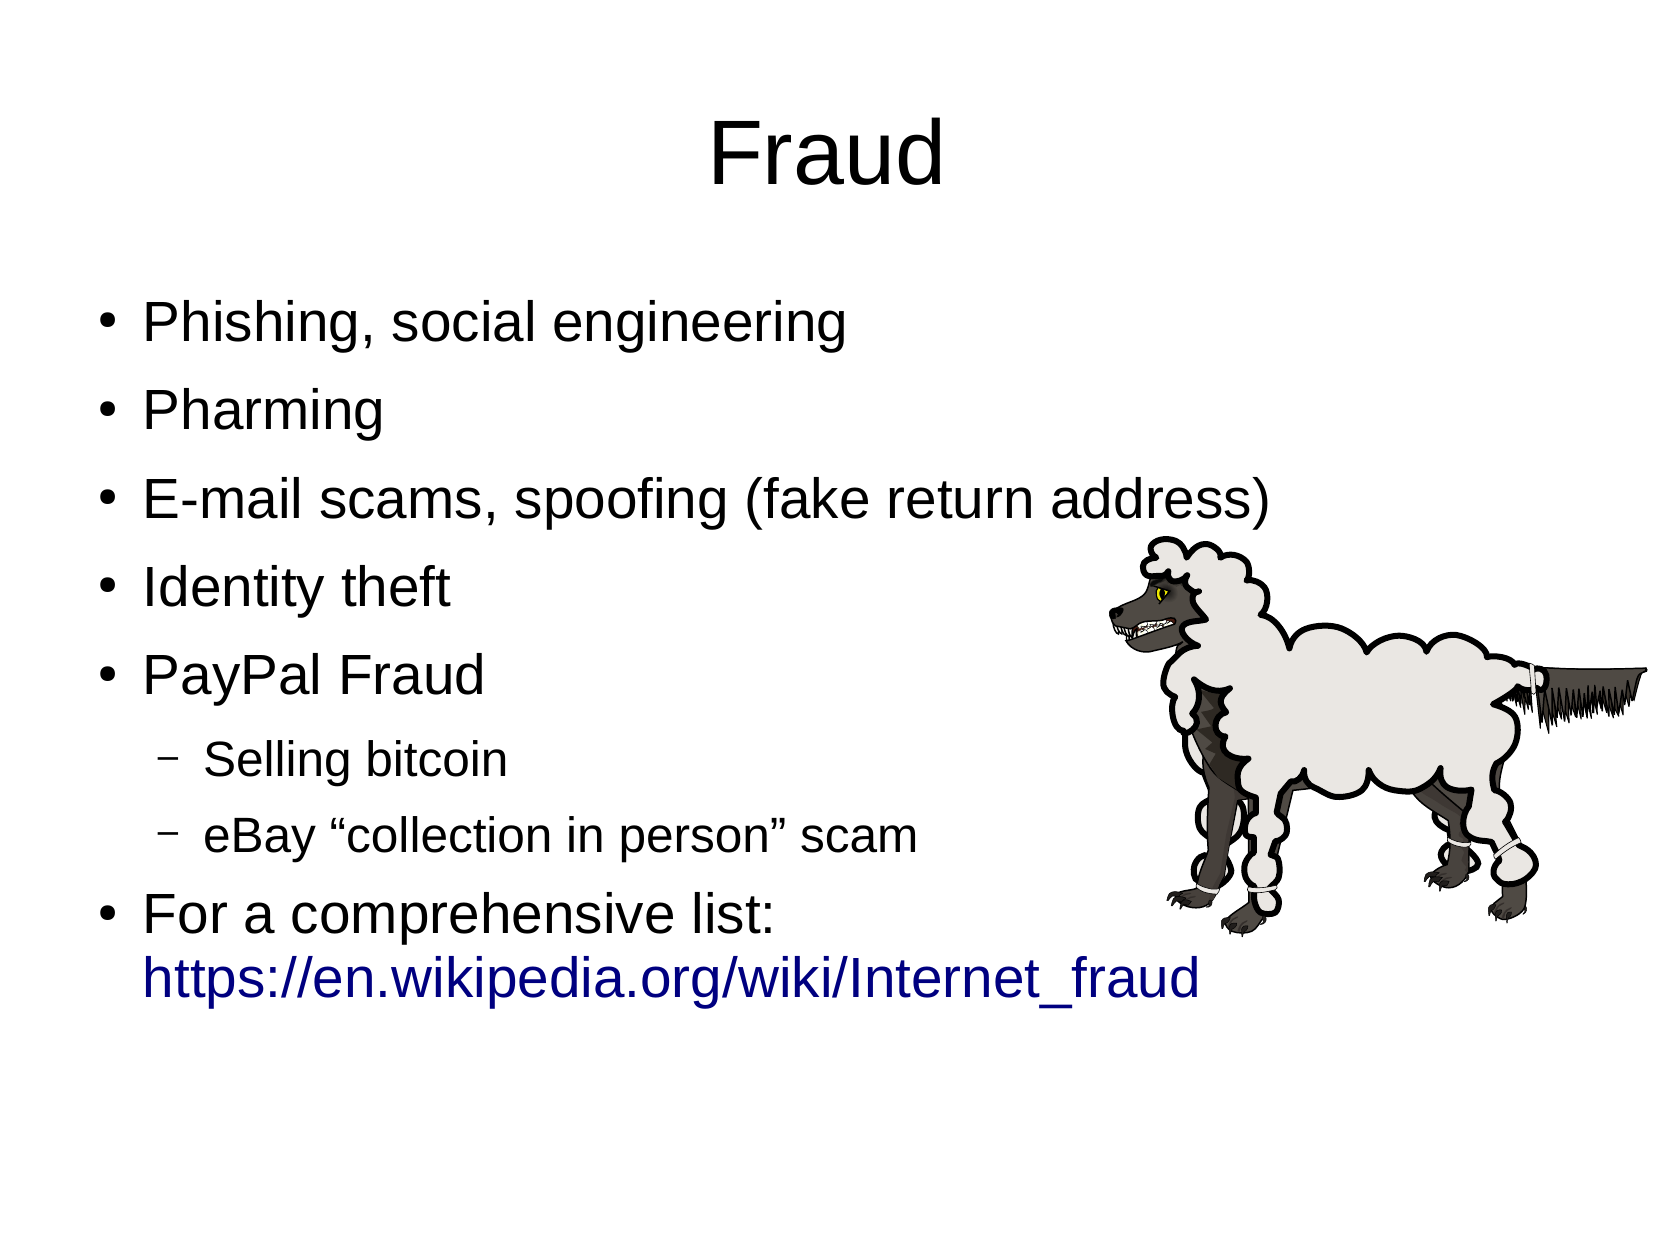

# Fraud
Phishing, social engineering
Pharming
E-mail scams, spoofing (fake return address)
Identity theft
PayPal Fraud
Selling bitcoin
eBay “collection in person” scam
For a comprehensive list: https://en.wikipedia.org/wiki/Internet_fraud